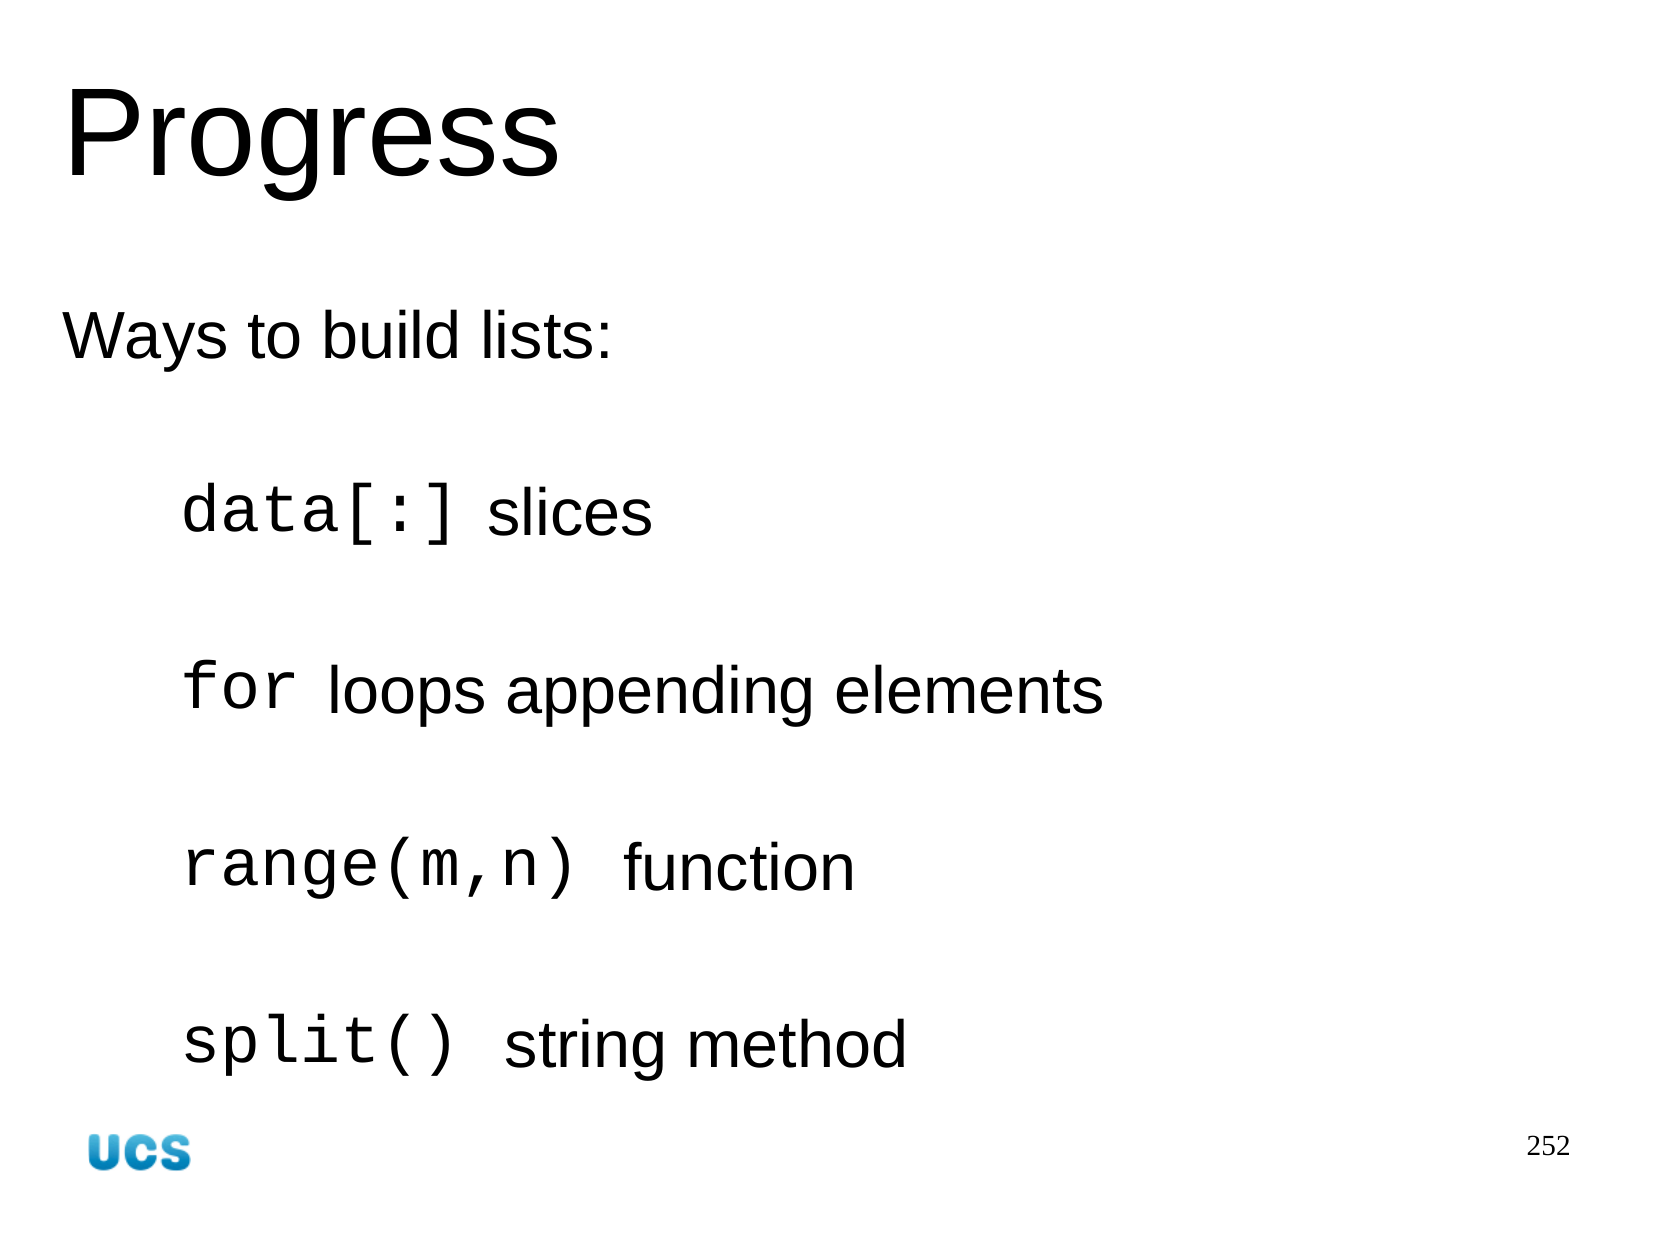

Progress
Ways to build lists:
slices
data[:]
for
loops appending elements
range(m,n)
function
split()
string method
252